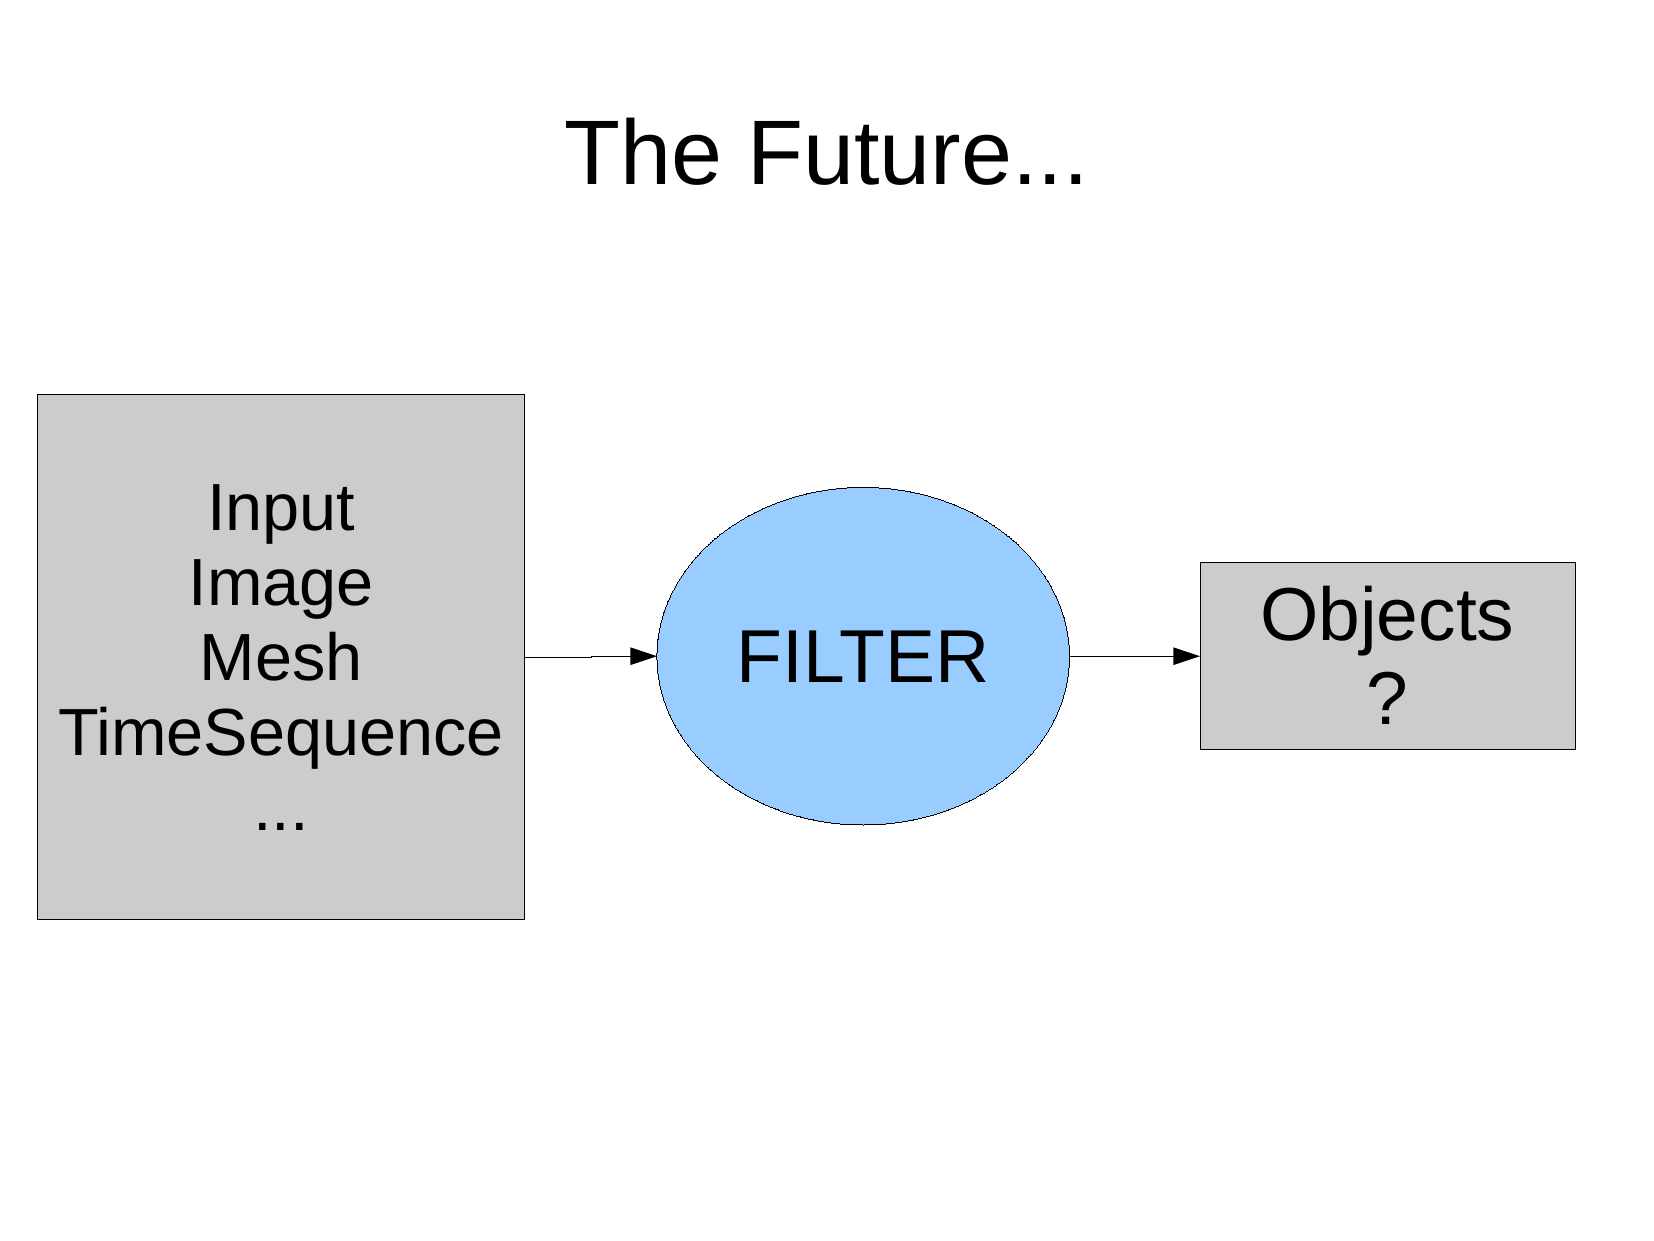

# The Future...
Input
Image
Mesh
TimeSequence
...
FILTER
Objects
?